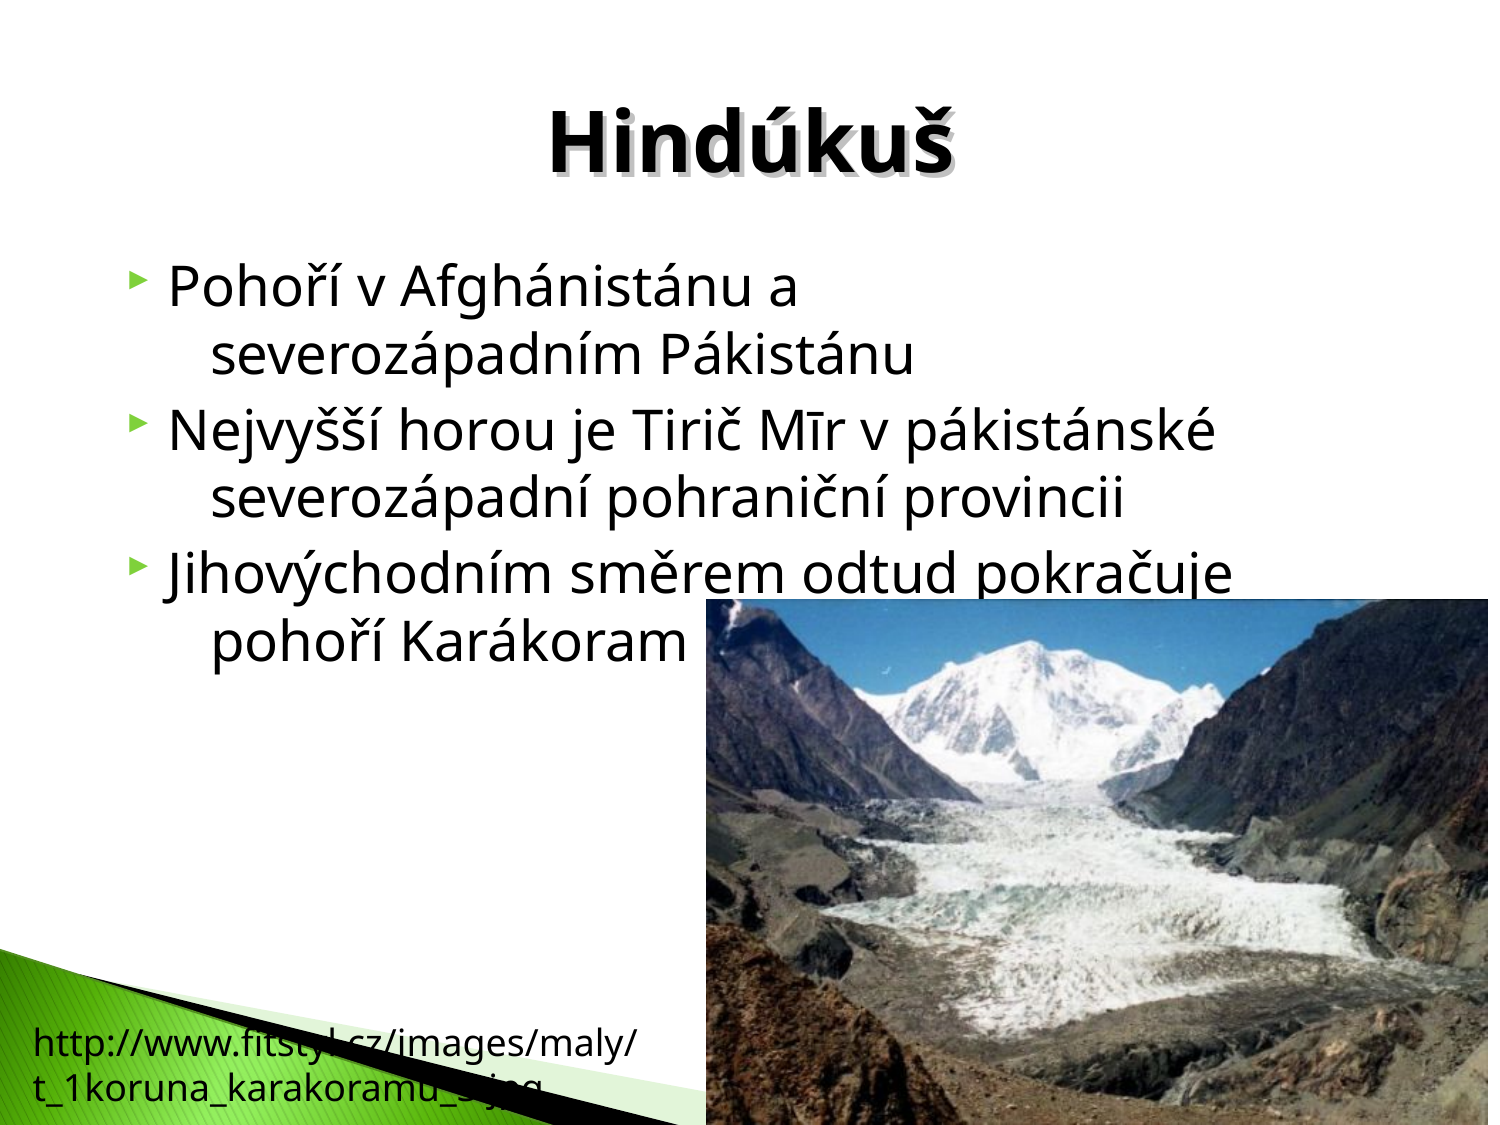

Hindúkuš
# Pohoří v Afghánistánu a severozápadním Pákistánu
Nejvyšší horou je Tirič Mīr v pákistánské severozápadní pohraniční provincii
Jihovýchodním směrem odtud pokračuje pohoří Karákoram
http://www.fitstyl.cz/images/maly/t_1koruna_karakoramu_3.jpg